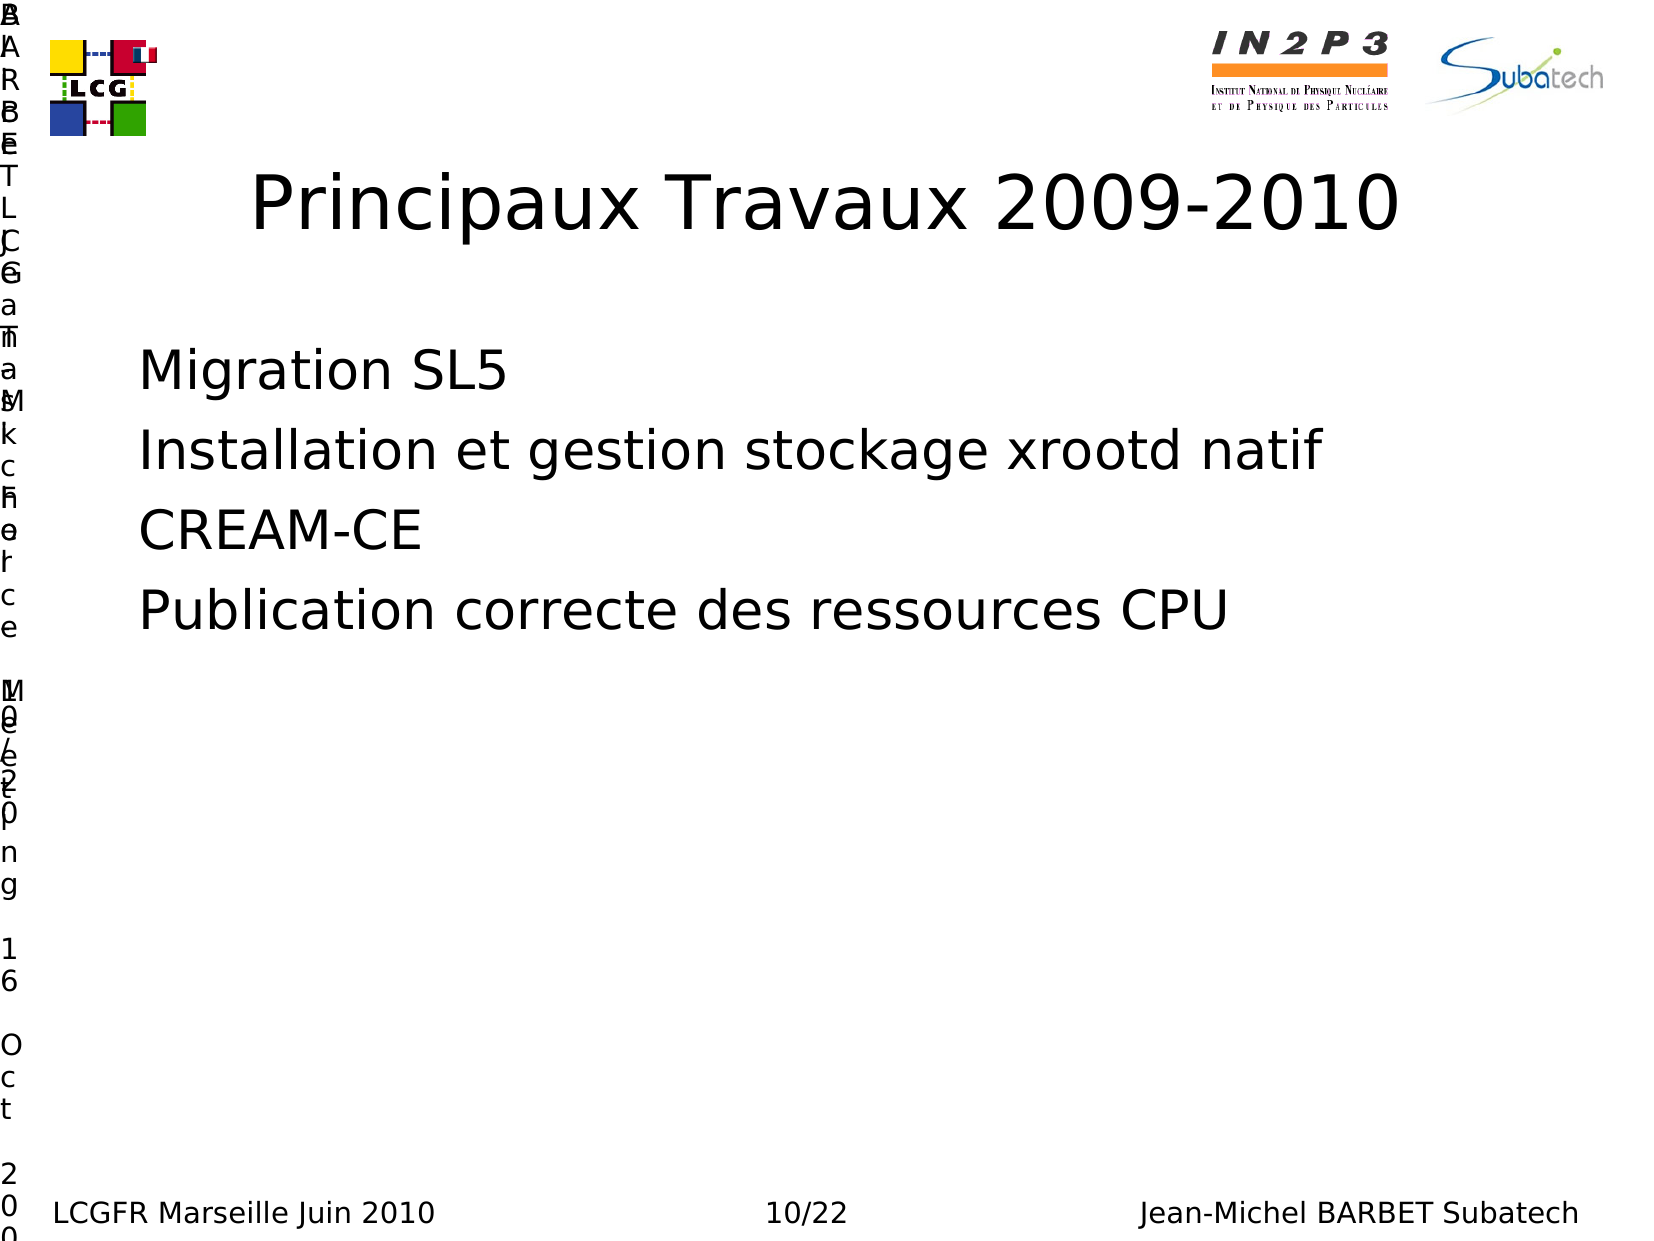

# Principaux Travaux 2009-2010
Migration SL5
Installation et gestion stockage xrootd natif
CREAM-CE
Publication correcte des ressources CPU